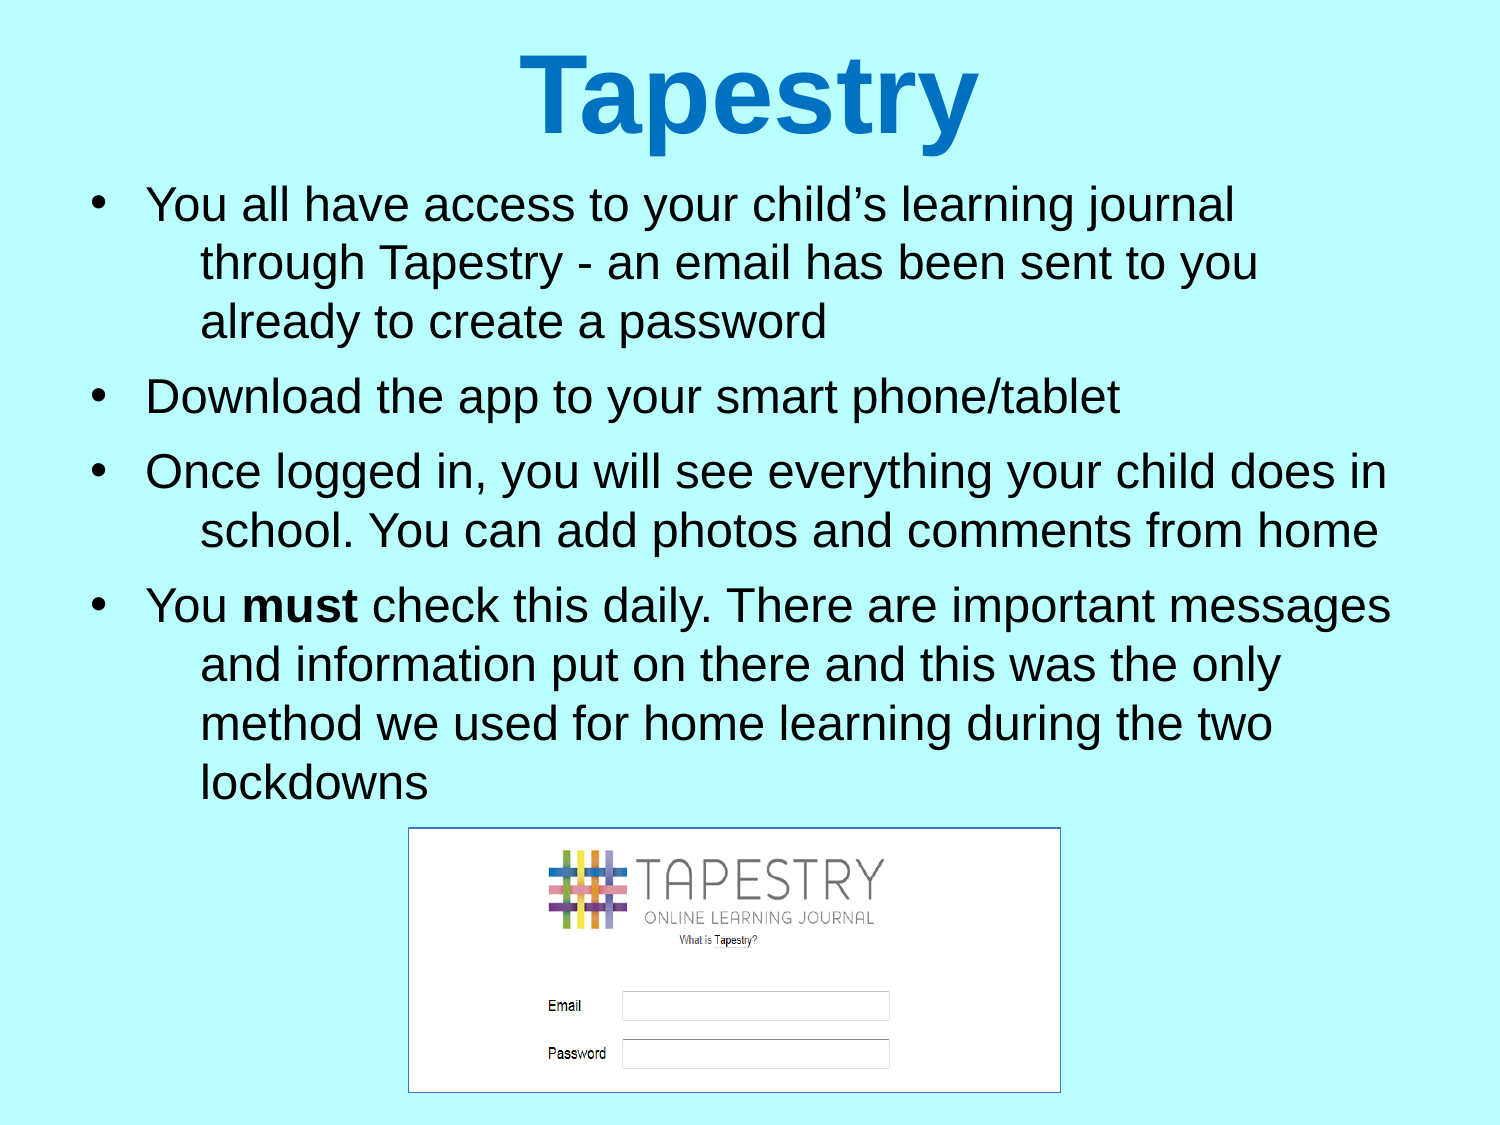

# Tapestry
You all have access to your child’s learning journal through Tapestry - an email has been sent to you already to create a password
Download the app to your smart phone/tablet
Once logged in, you will see everything your child does in school. You can add photos and comments from home
You must check this daily. There are important messages and information put on there and this was the only method we used for home learning during the two lockdowns